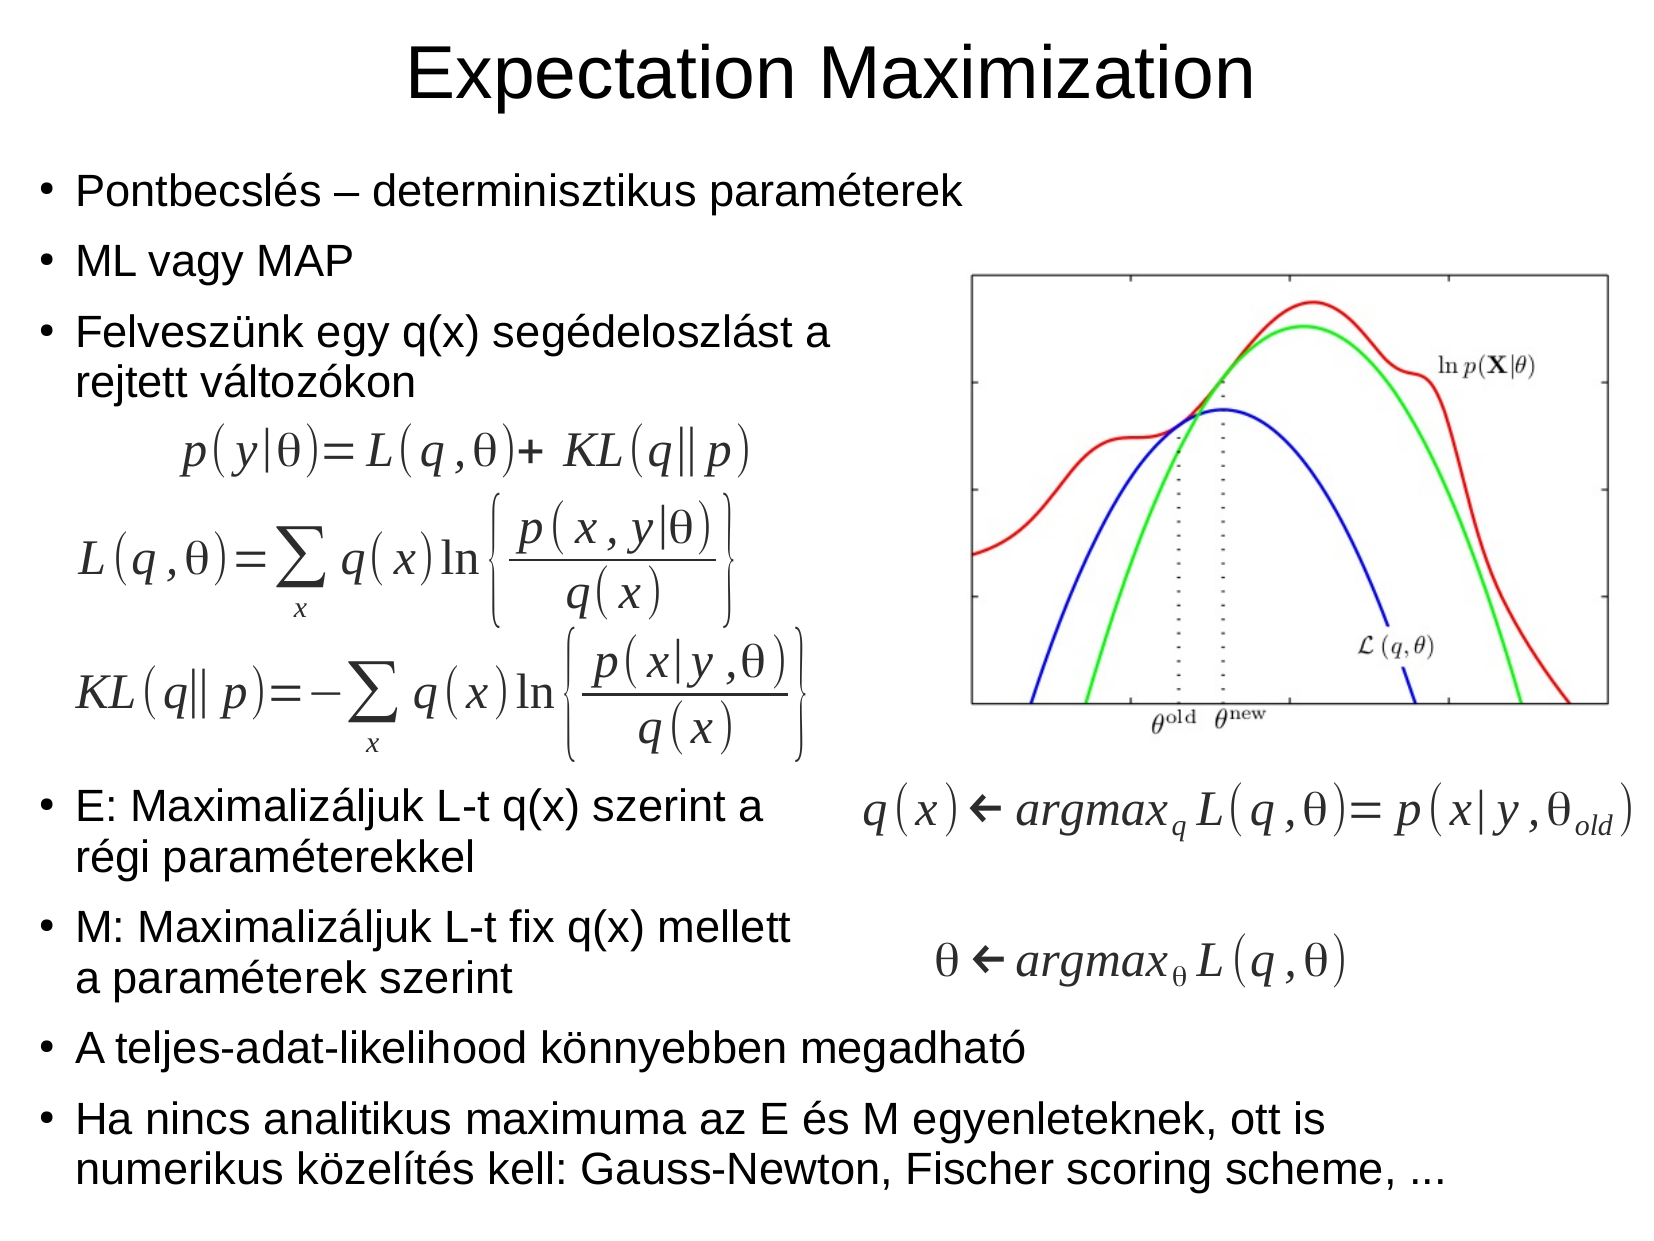

# Expectation Maximization
Pontbecslés – determinisztikus paraméterek
ML vagy MAP
Felveszünk egy q(x) segédeloszlást a
rejtett változókon
E: Maximalizáljuk L-t q(x) szerint a
régi paraméterekkel
M: Maximalizáljuk L-t fix q(x) mellett
a paraméterek szerint
A teljes-adat-likelihood könnyebben megadható
Ha nincs analitikus maximuma az E és M egyenleteknek, ott is numerikus közelítés kell: Gauss-Newton, Fischer scoring scheme, ...